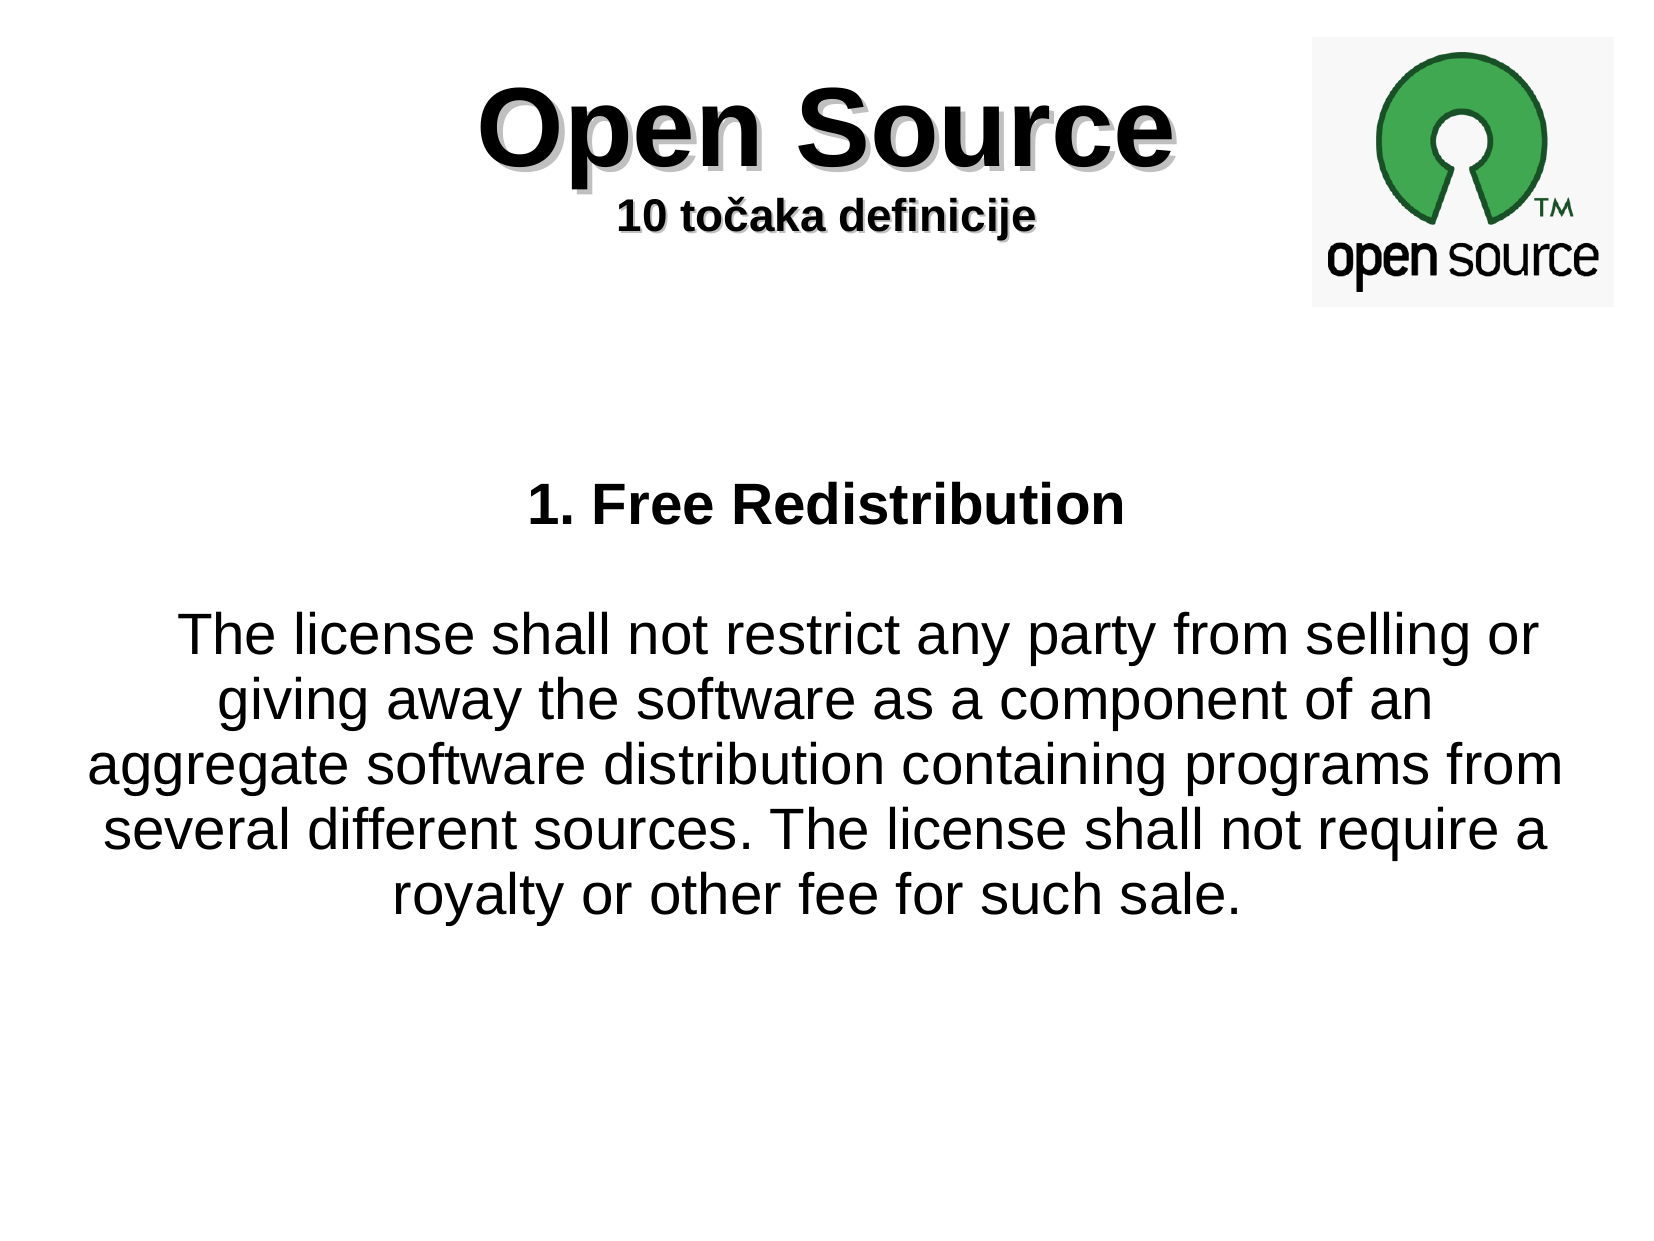

Open Source
10 točaka definicije
# 1. Free Redistribution
 The license shall not restrict any party from selling or giving away the software as a component of an aggregate software distribution containing programs from several different sources. The license shall not require a royalty or other fee for such sale.